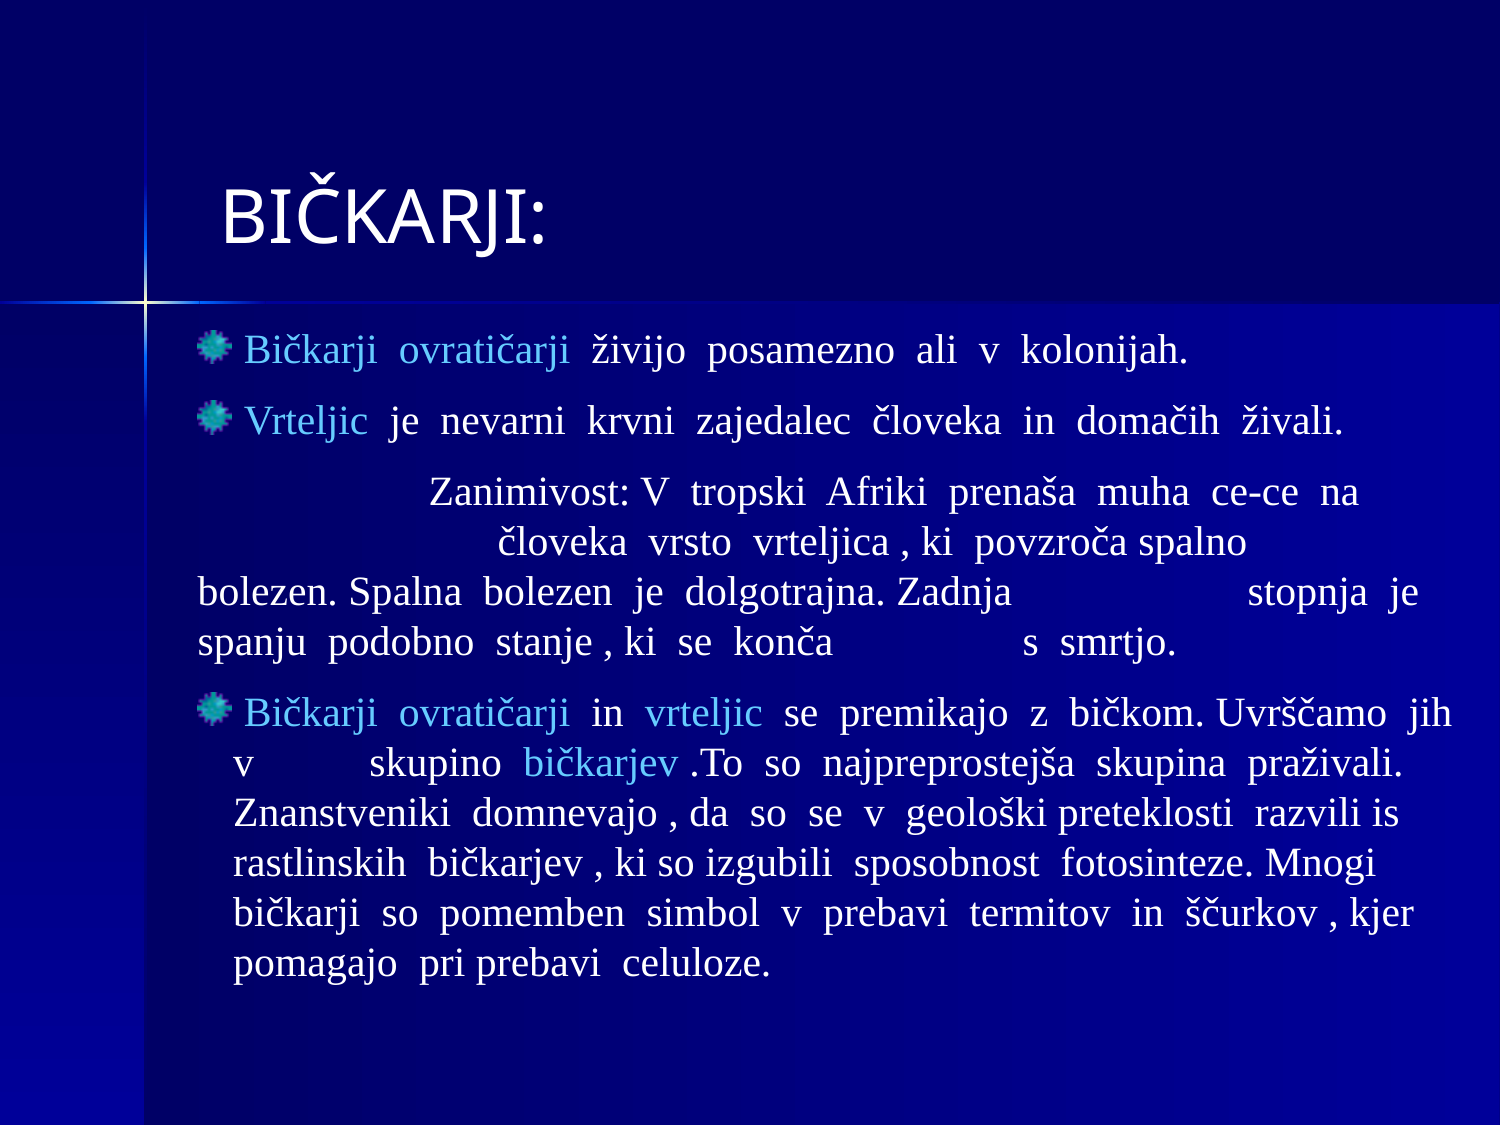

BIČKARJI:
 Bičkarji ovratičarji živijo posamezno ali v kolonijah.
 Vrteljic je nevarni krvni zajedalec človeka in domačih živali.
 Zanimivost: V tropski Afriki prenaša muha ce-ce na 				človeka vrsto vrteljica , ki povzroča spalno 			bolezen. Spalna bolezen je dolgotrajna. Zadnja 			stopnja je spanju podobno stanje , ki se konča 			s smrtjo.
 Bičkarji ovratičarji in vrteljic se premikajo z bičkom. Uvrščamo jih v skupino bičkarjev .To so najpreprostejša skupina praživali. Znanstveniki domnevajo , da so se v geološki preteklosti razvili is rastlinskih bičkarjev , ki so izgubili sposobnost fotosinteze. Mnogi bičkarji so pomemben simbol v prebavi termitov in ščurkov , kjer pomagajo pri prebavi celuloze.